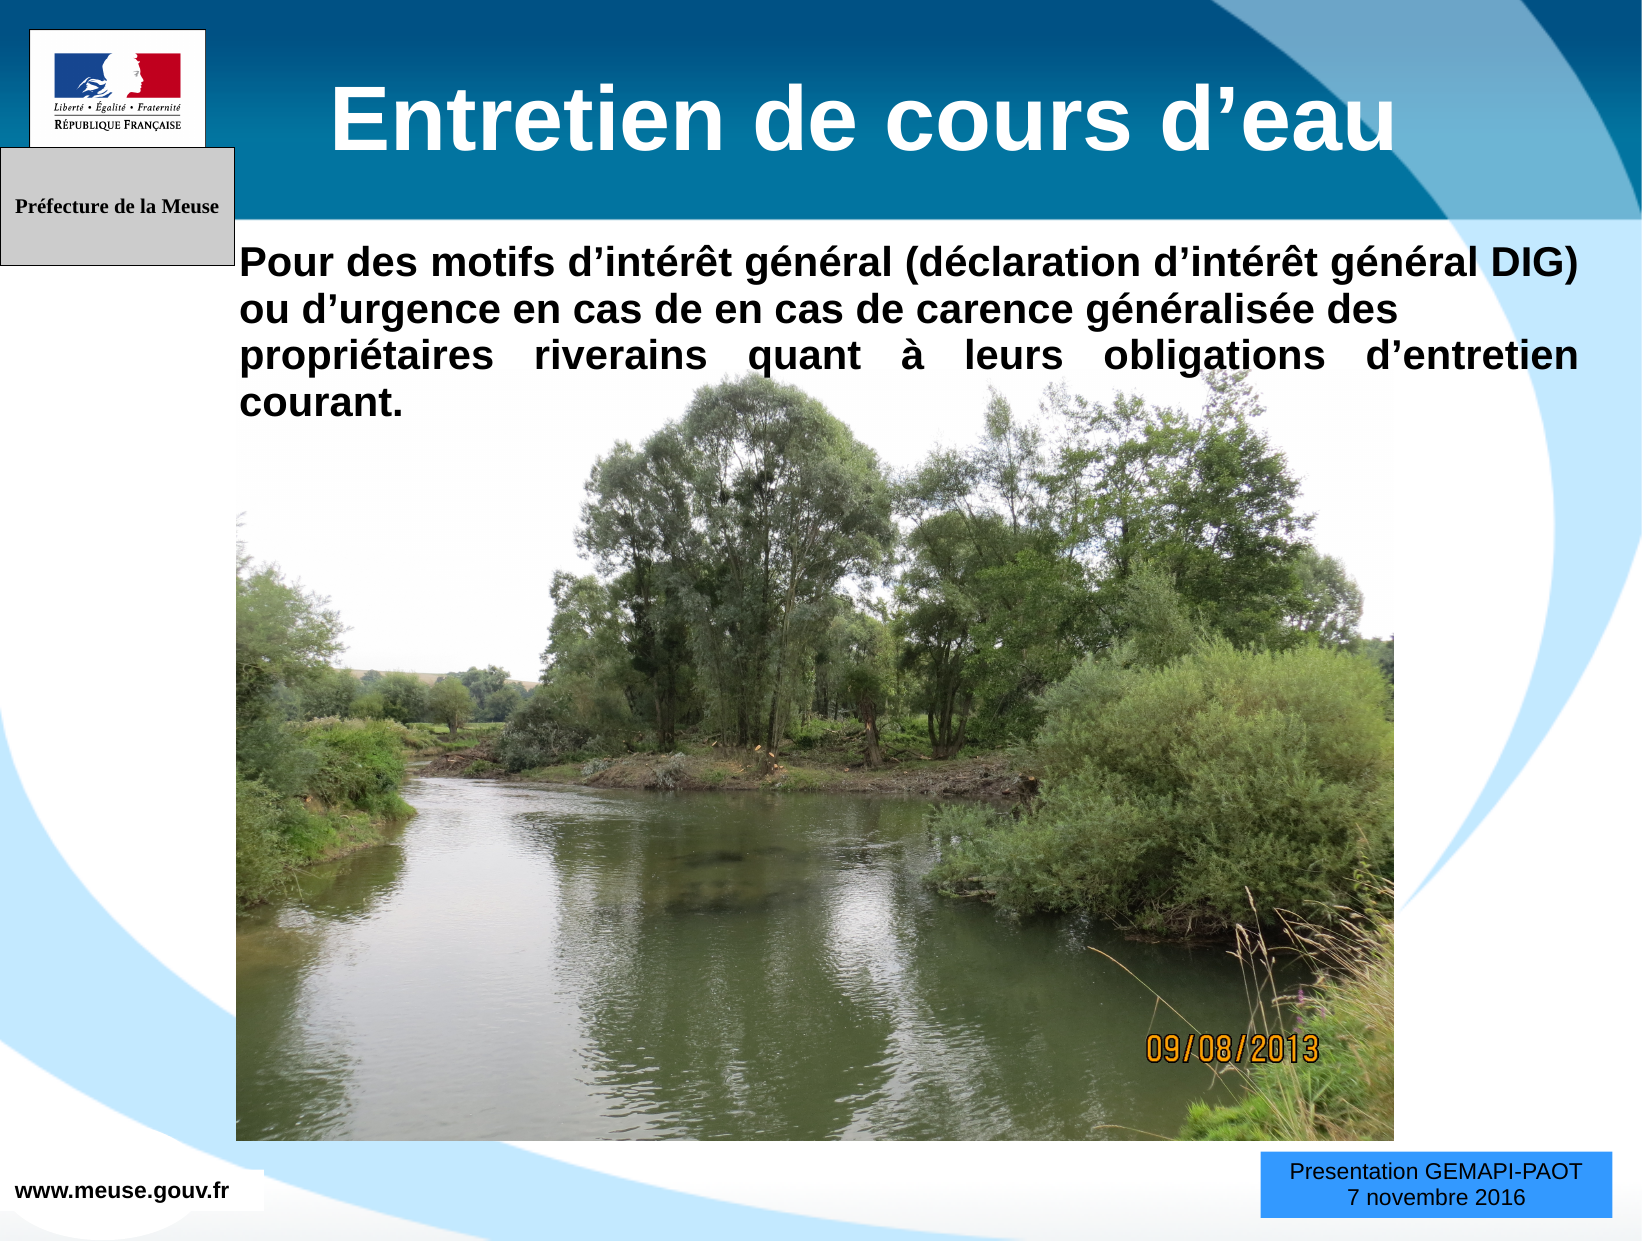

# Entretien de cours d’eau
Pour des motifs d’intérêt général (déclaration d’intérêt général DIG) ou d’urgence en cas de en cas de carence généralisée des
propriétaires riverains quant à leurs obligations d’entretien courant.